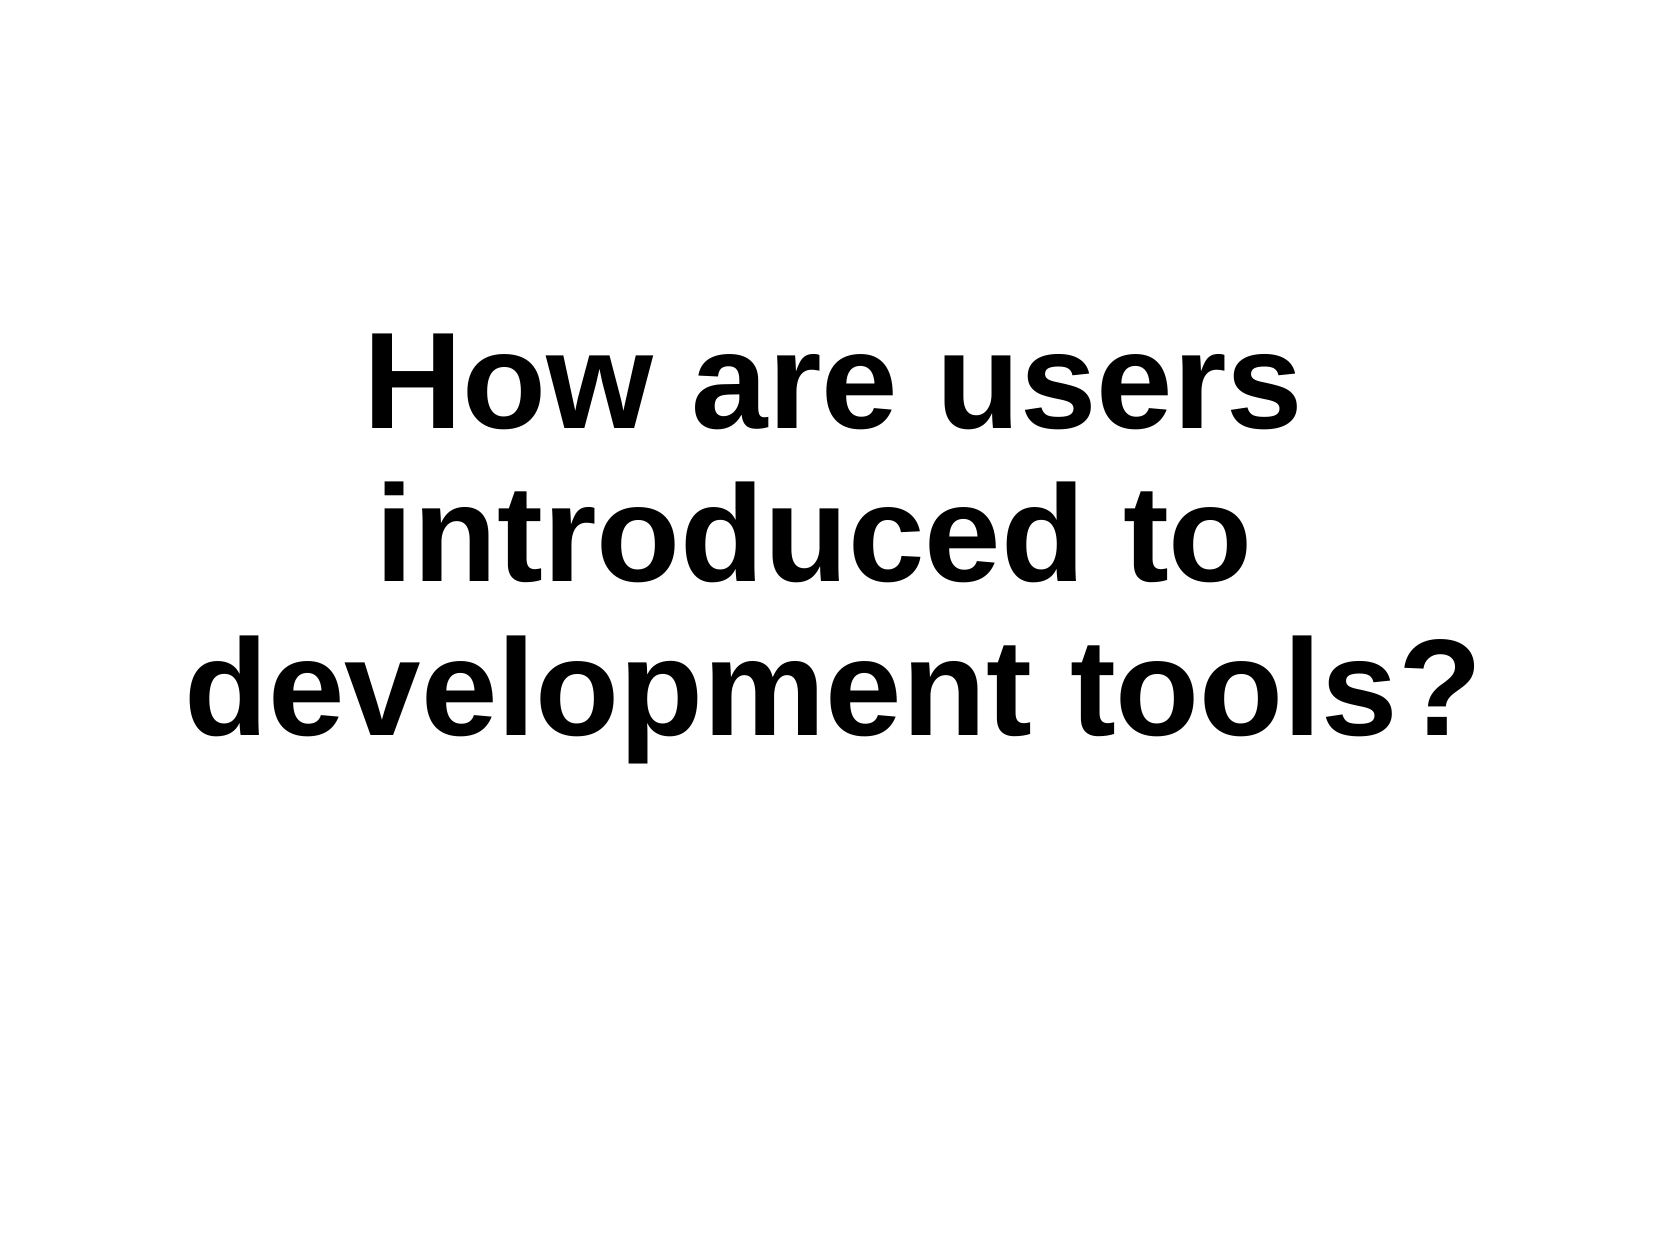

How are users
introduced to
development tools?